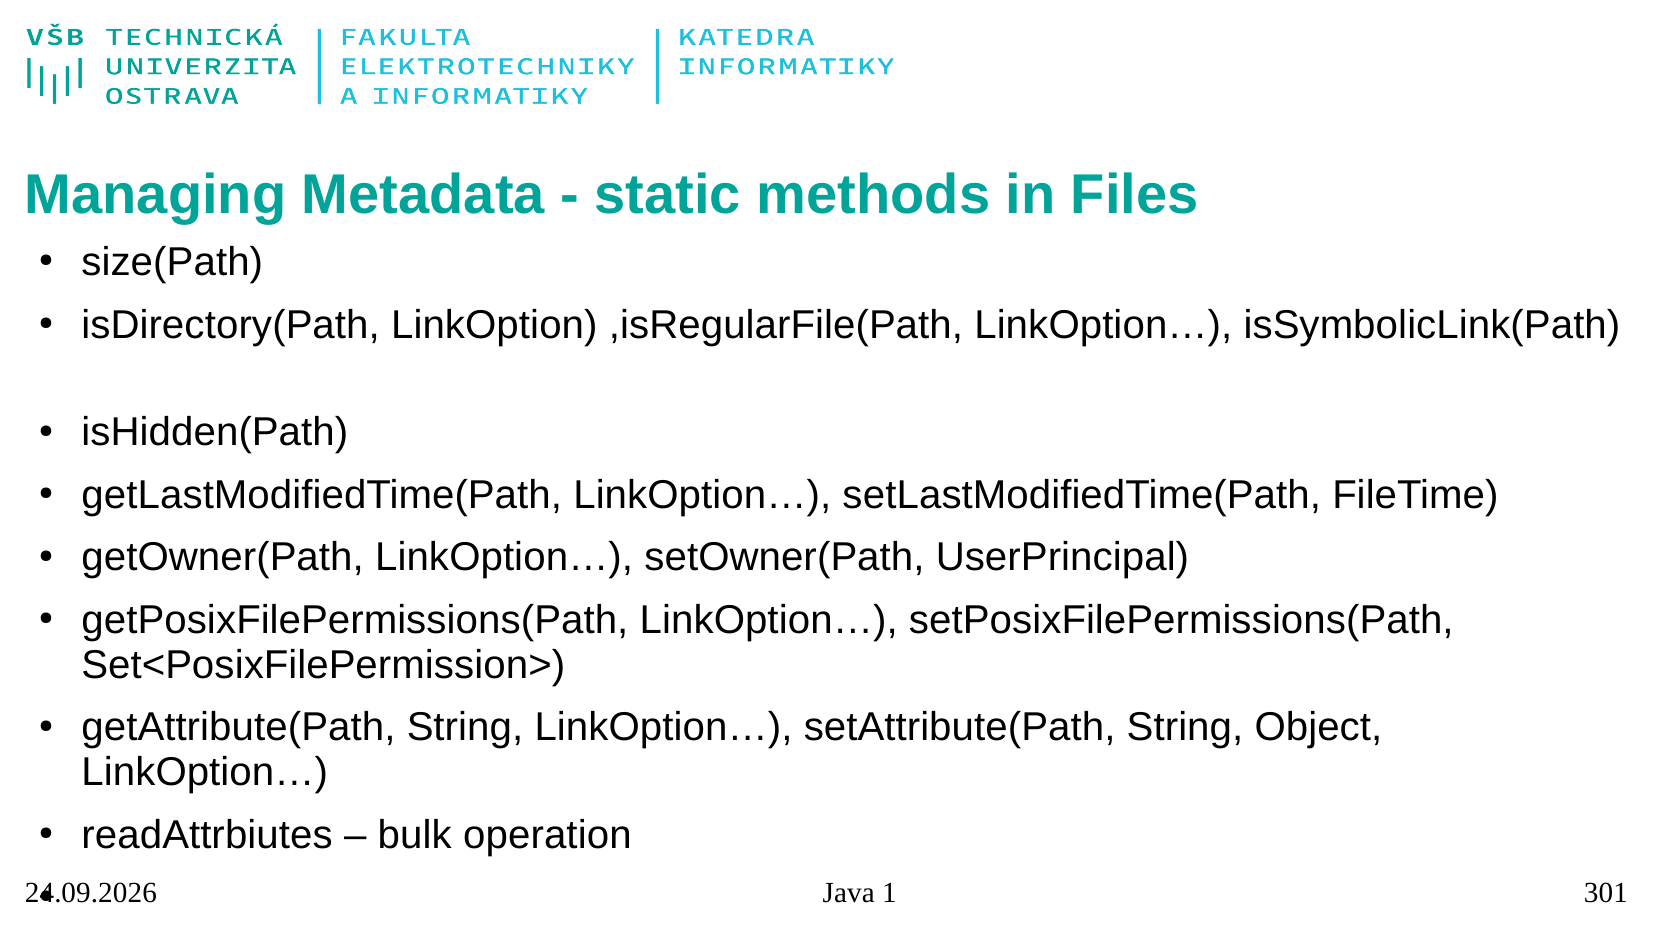

# Managing Metadata - static methods in Files
size(Path)
isDirectory(Path, LinkOption) ,isRegularFile(Path, LinkOption…), isSymbolicLink(Path)
isHidden(Path)
getLastModifiedTime(Path, LinkOption…), setLastModifiedTime(Path, FileTime)
getOwner(Path, LinkOption…), setOwner(Path, UserPrincipal)
getPosixFilePermissions(Path, LinkOption…), setPosixFilePermissions(Path, Set<PosixFilePermission>)
getAttribute(Path, String, LinkOption…), setAttribute(Path, String, Object, LinkOption…)
readAttrbiutes – bulk operation
Java 1
301